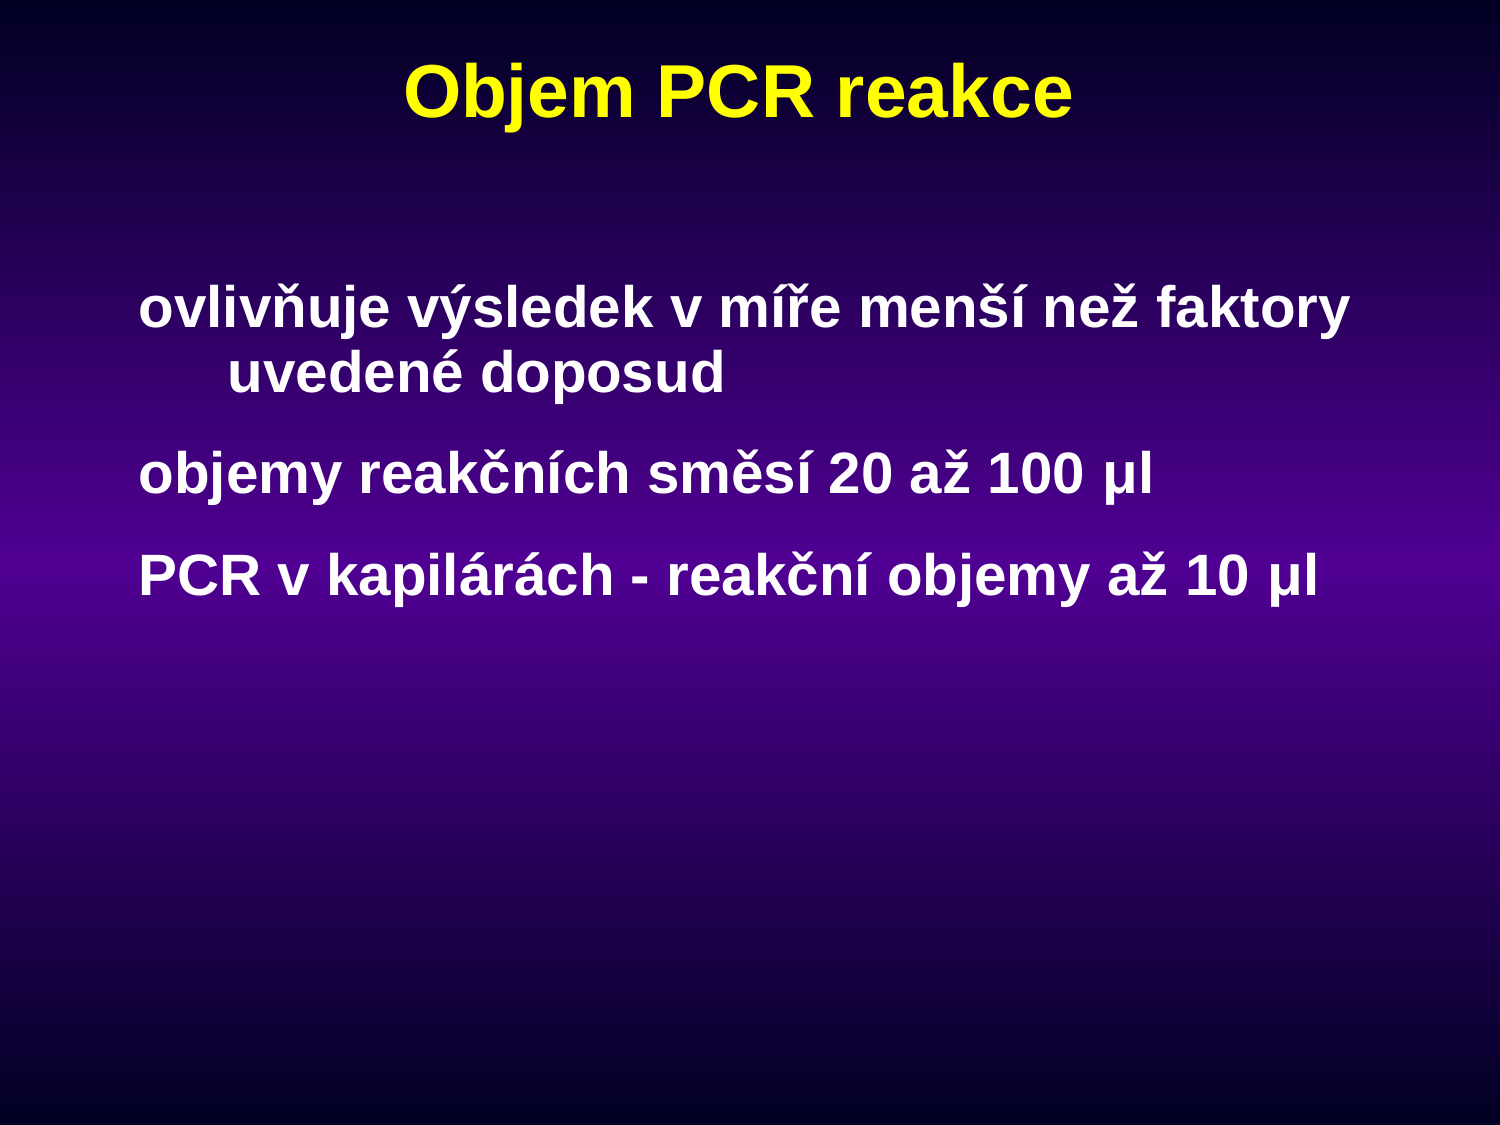

# Objem PCR reakce
ovlivňuje výsledek v míře menší než faktory uvedené doposud
objemy reakčních směsí 20 až 100 μl
PCR v kapilárách - reakční objemy až 10 μl